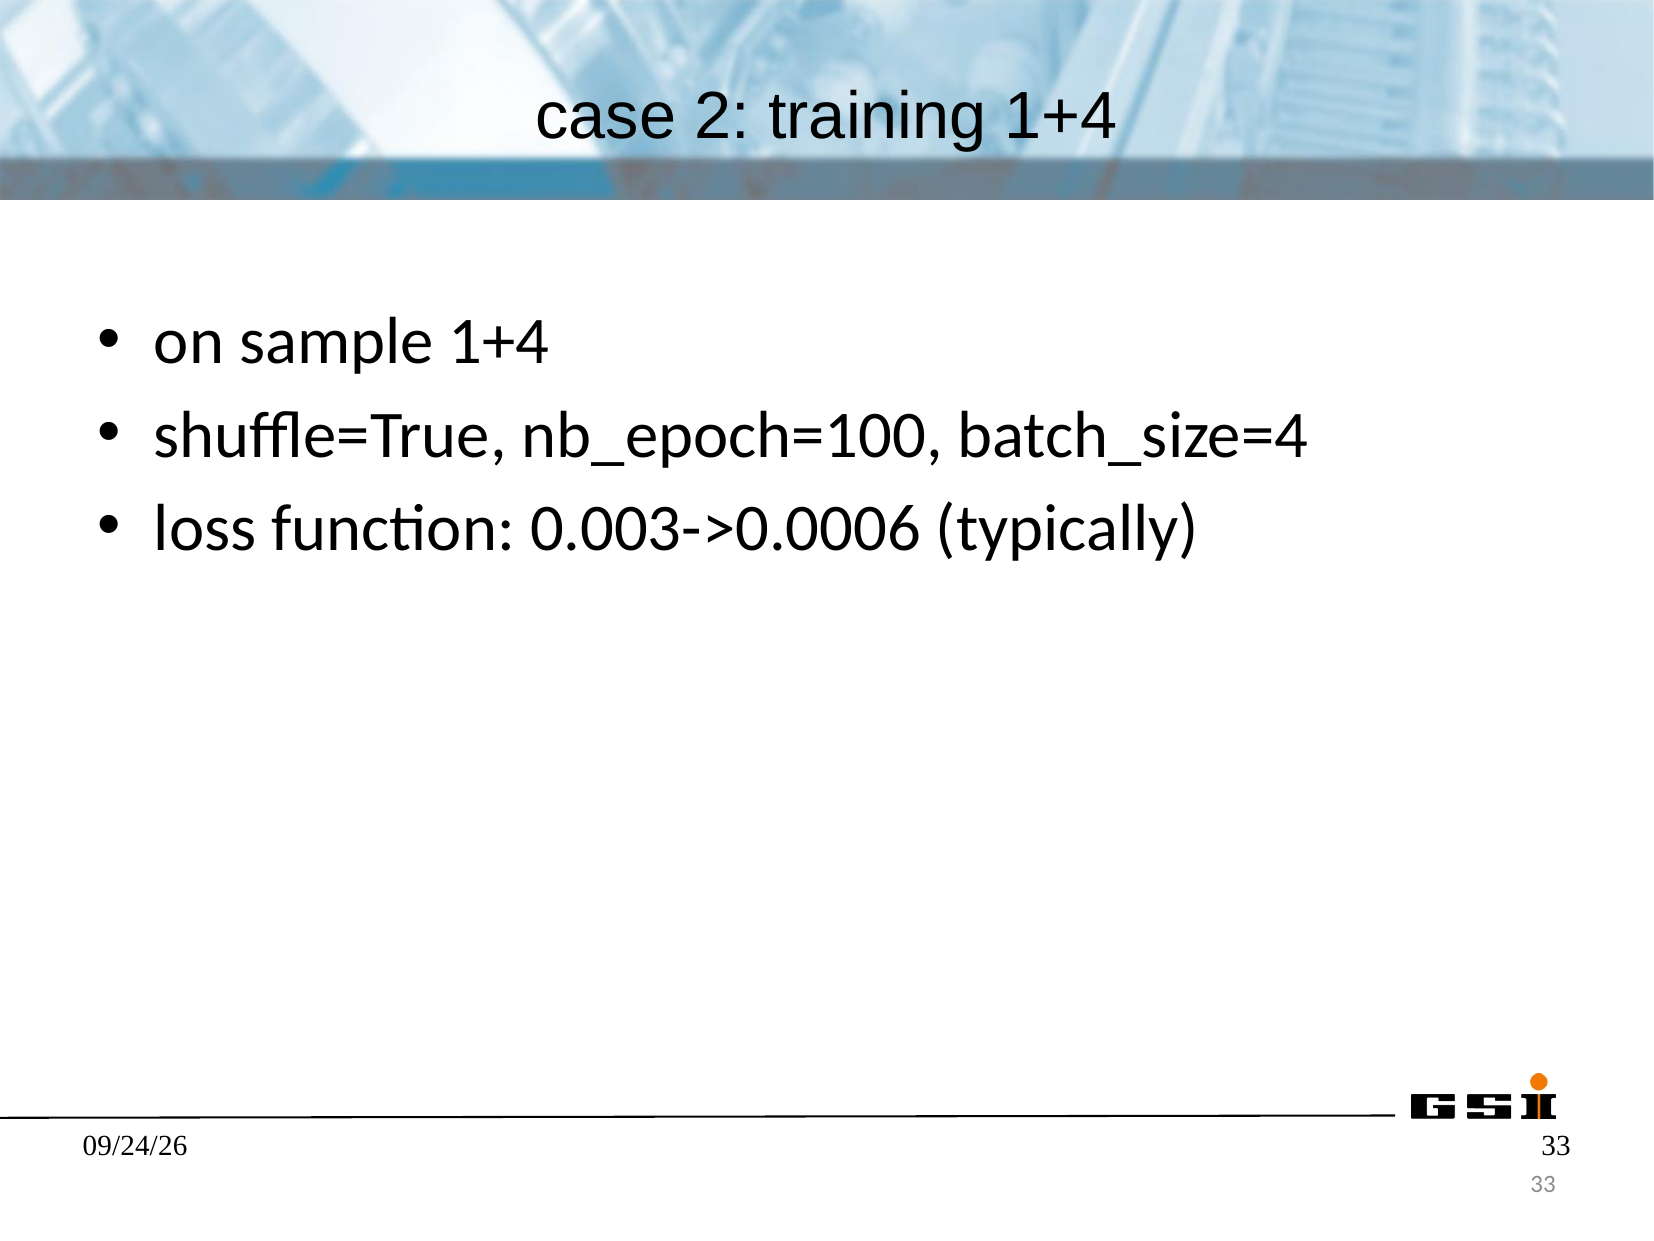

# case 2: training 1+4
on sample 1+4
shuffle=True, nb_epoch=100, batch_size=4
loss function: 0.003->0.0006 (typically)
33